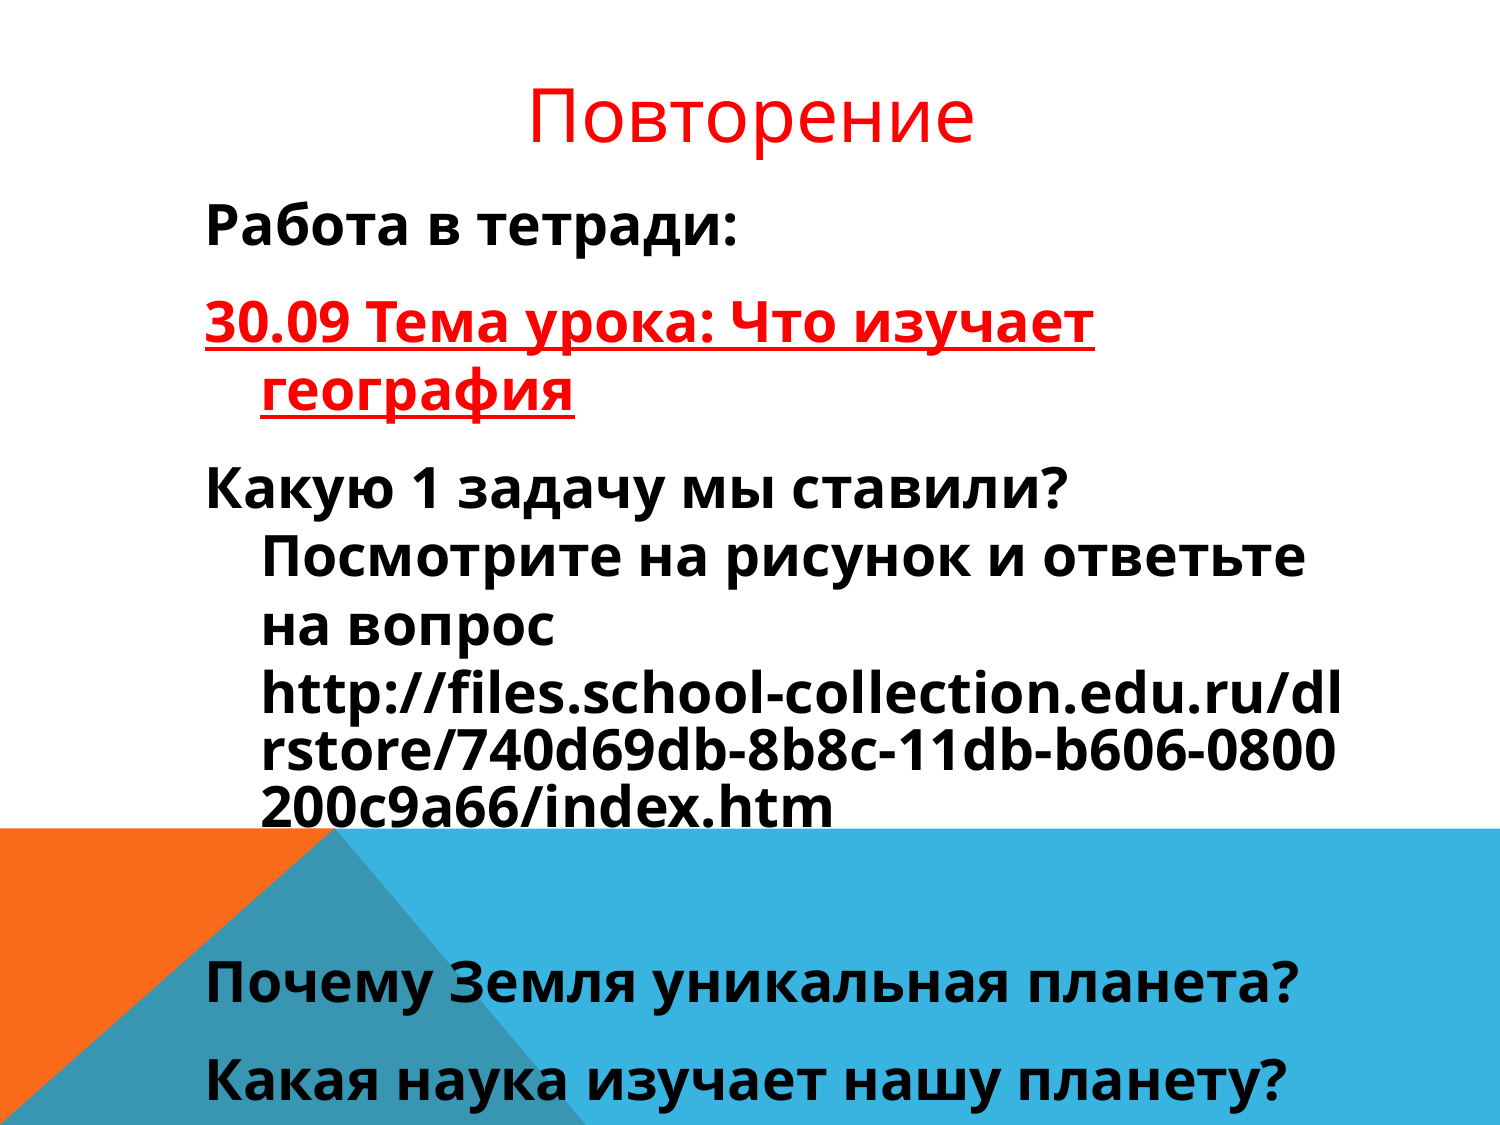

# Повторение
Работа в тетради:
30.09 Тема урока: Что изучает география
Какую 1 задачу мы ставили? Посмотрите на рисунок и ответьте на вопрос http://files.school-collection.edu.ru/dlrstore/740d69db-8b8c-11db-b606-0800200c9a66/index.htm
Почему Земля уникальная планета?
Какая наука изучает нашу планету?